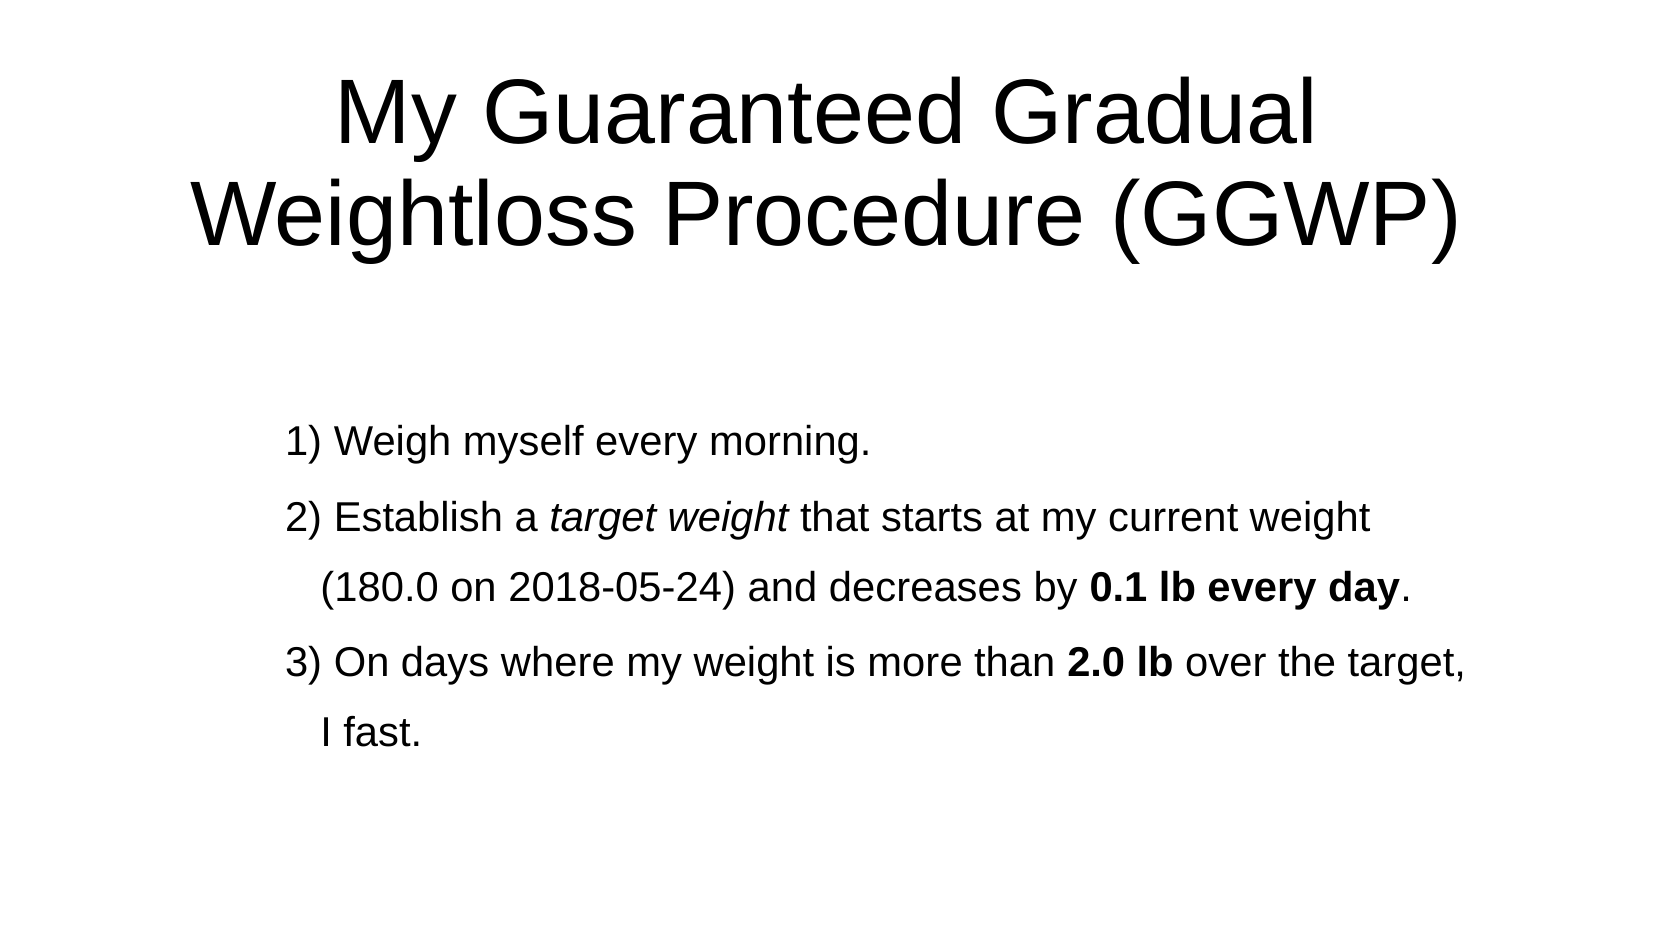

# My Guaranteed Gradual Weightloss Procedure (GGWP)
 Weigh myself every morning.
 Establish a target weight that starts at my current weight (180.0 on 2018-05-24) and decreases by 0.1 lb every day.
 On days where my weight is more than 2.0 lb over the target, I fast.